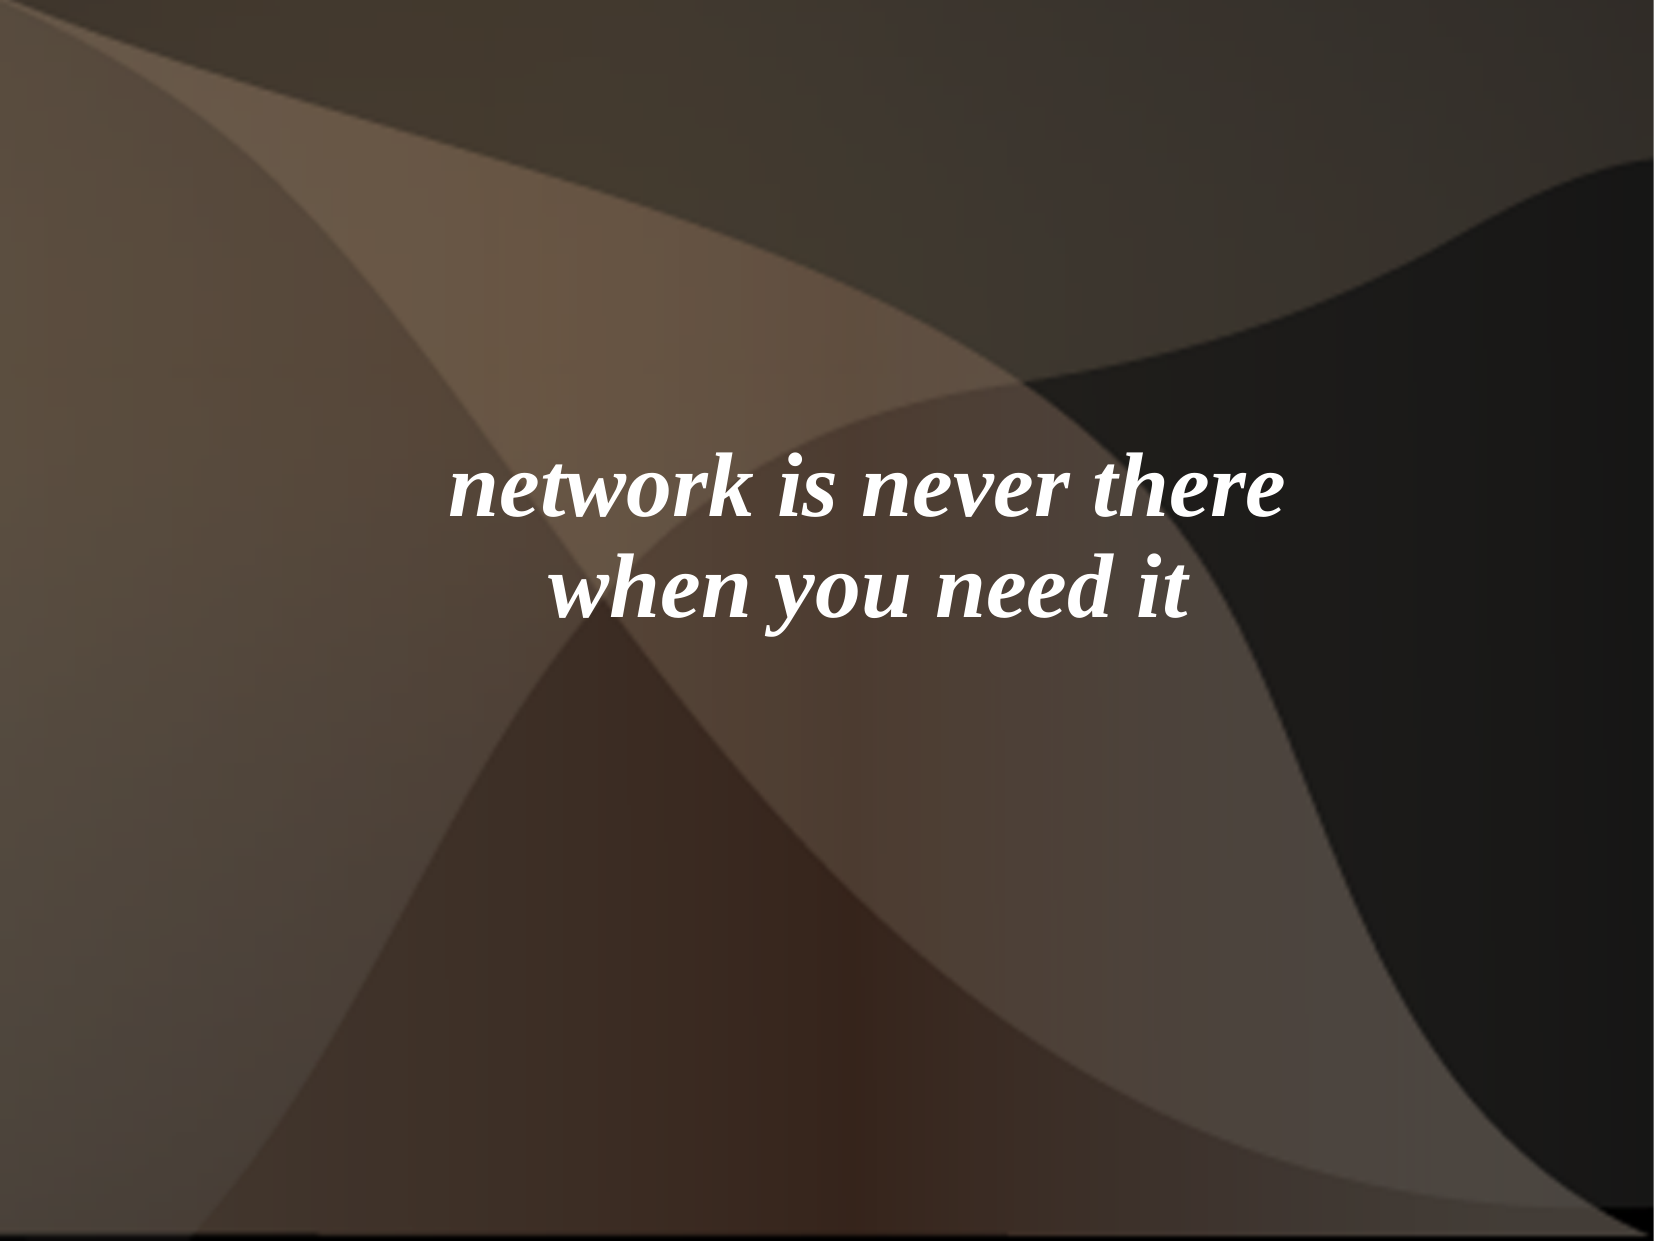

# network is never there when you need it